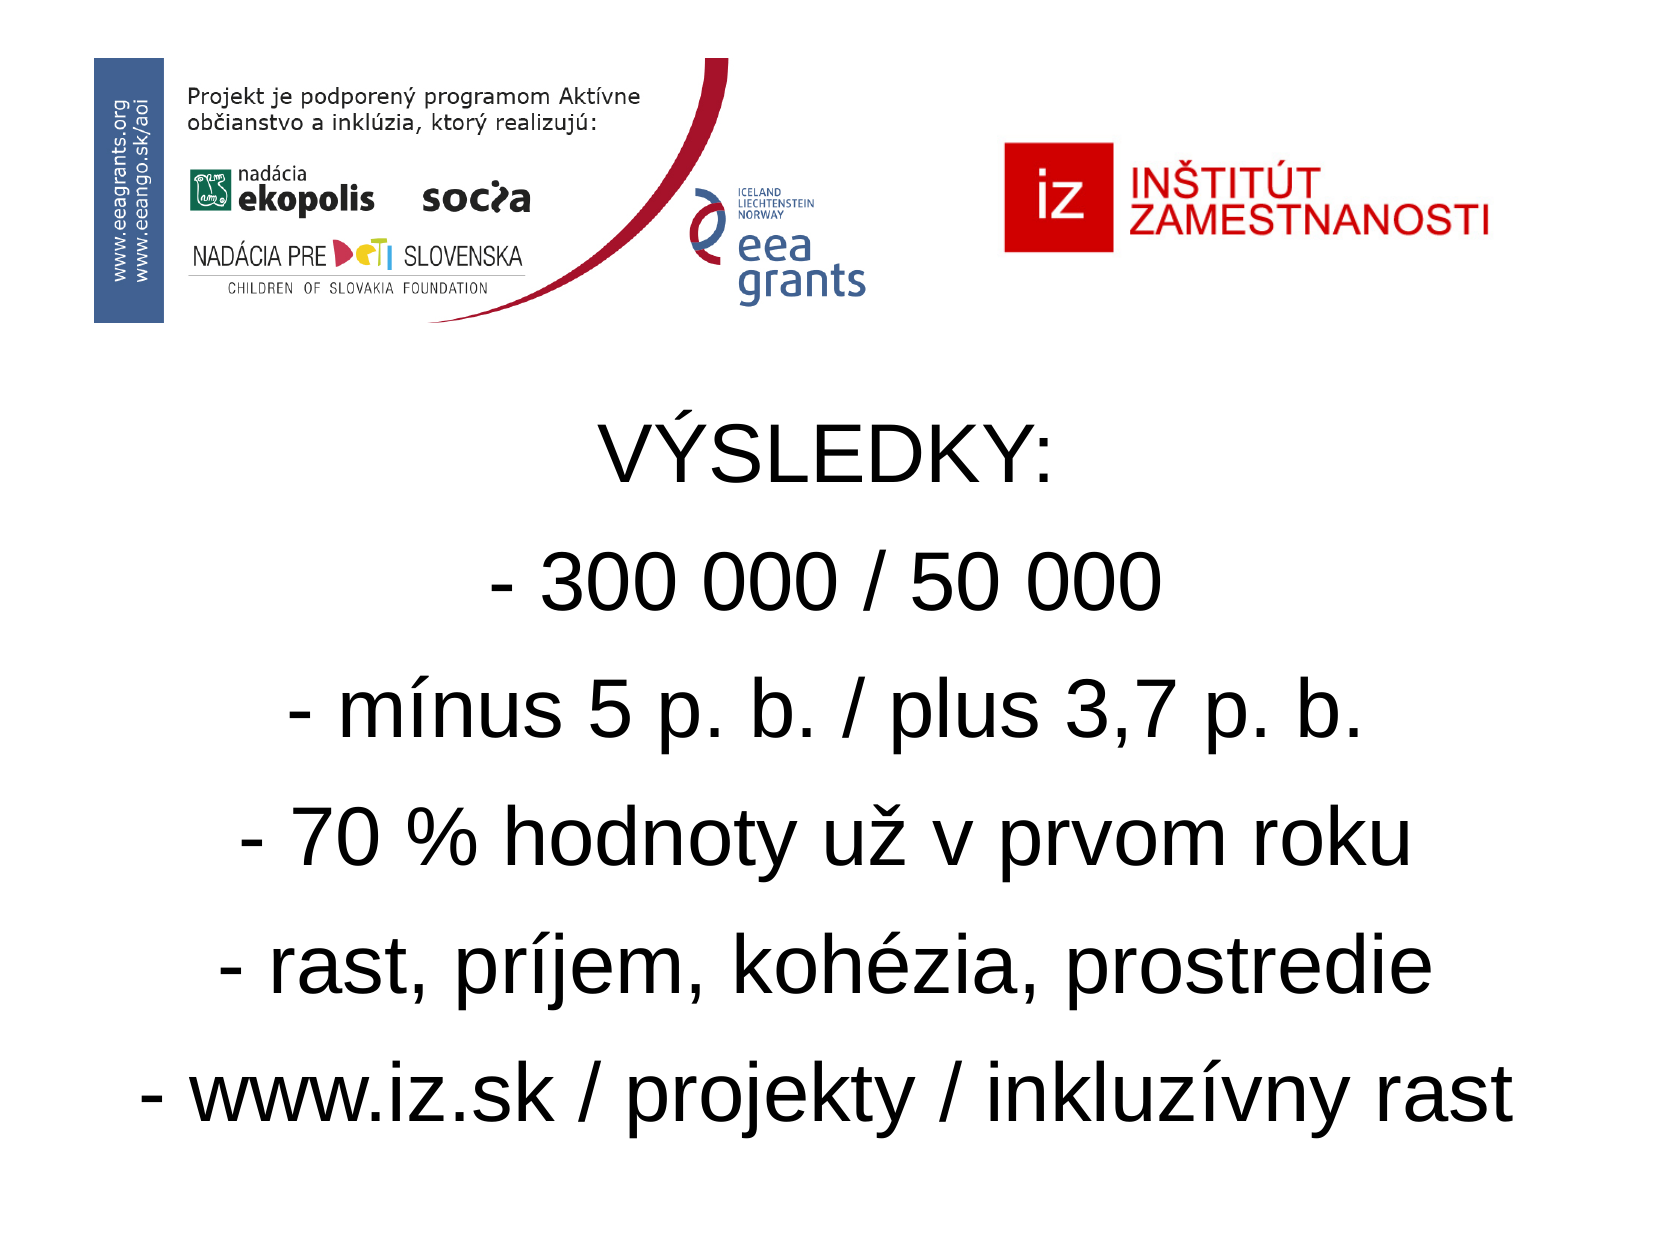

# VÝSLEDKY:
- 300 000 / 50 000
- mínus 5 p. b. / plus 3,7 p. b.
- 70 % hodnoty už v prvom roku
- rast, príjem, kohézia, prostredie
- www.iz.sk / projekty / inkluzívny rast